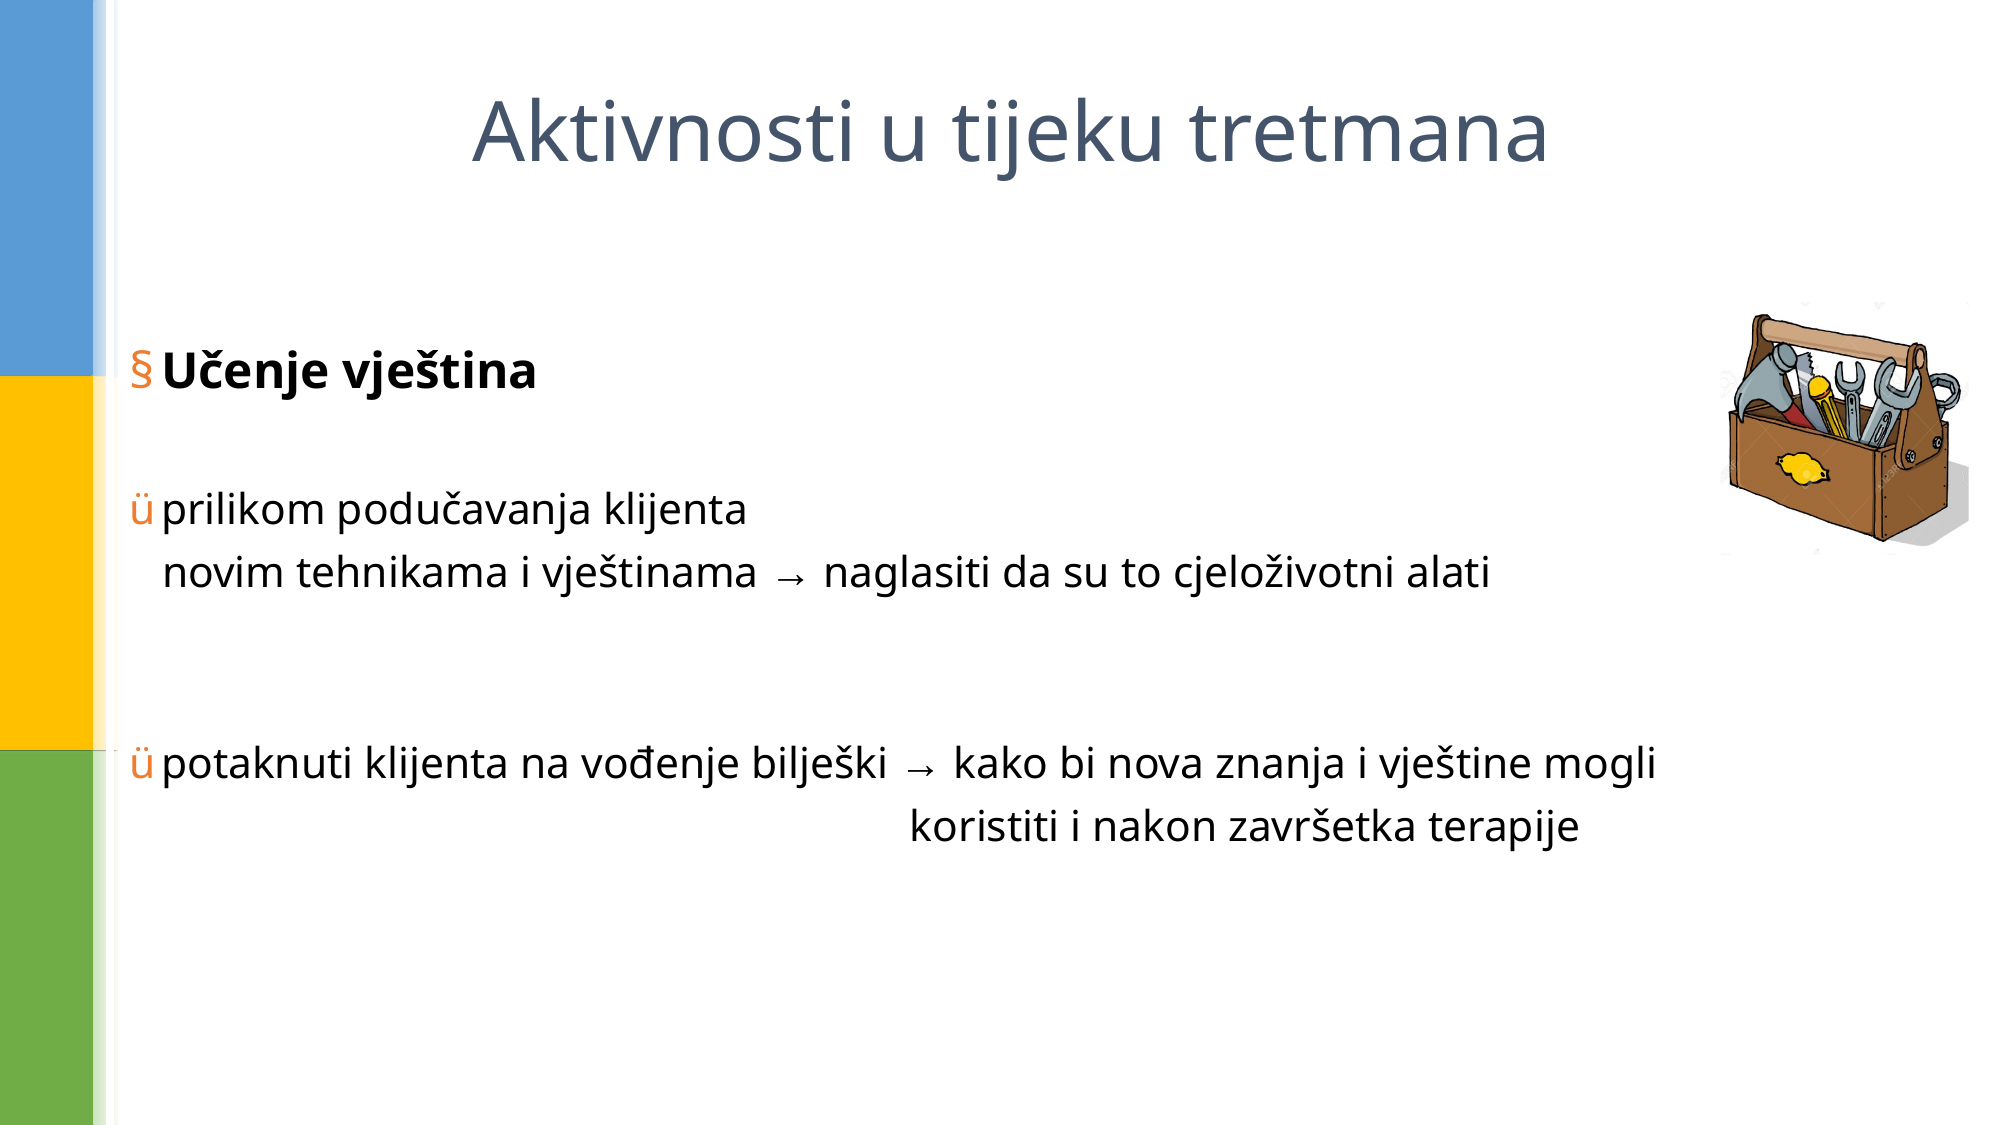

Aktivnosti u tijeku tretmana
# Učenje vještina
prilikom podučavanja klijenta
 novim tehnikama i vještinama → naglasiti da su to cjeloživotni alati
potaknuti klijenta na vođenje bilješki → kako bi nova znanja i vještine mogli
 koristiti i nakon završetka terapije